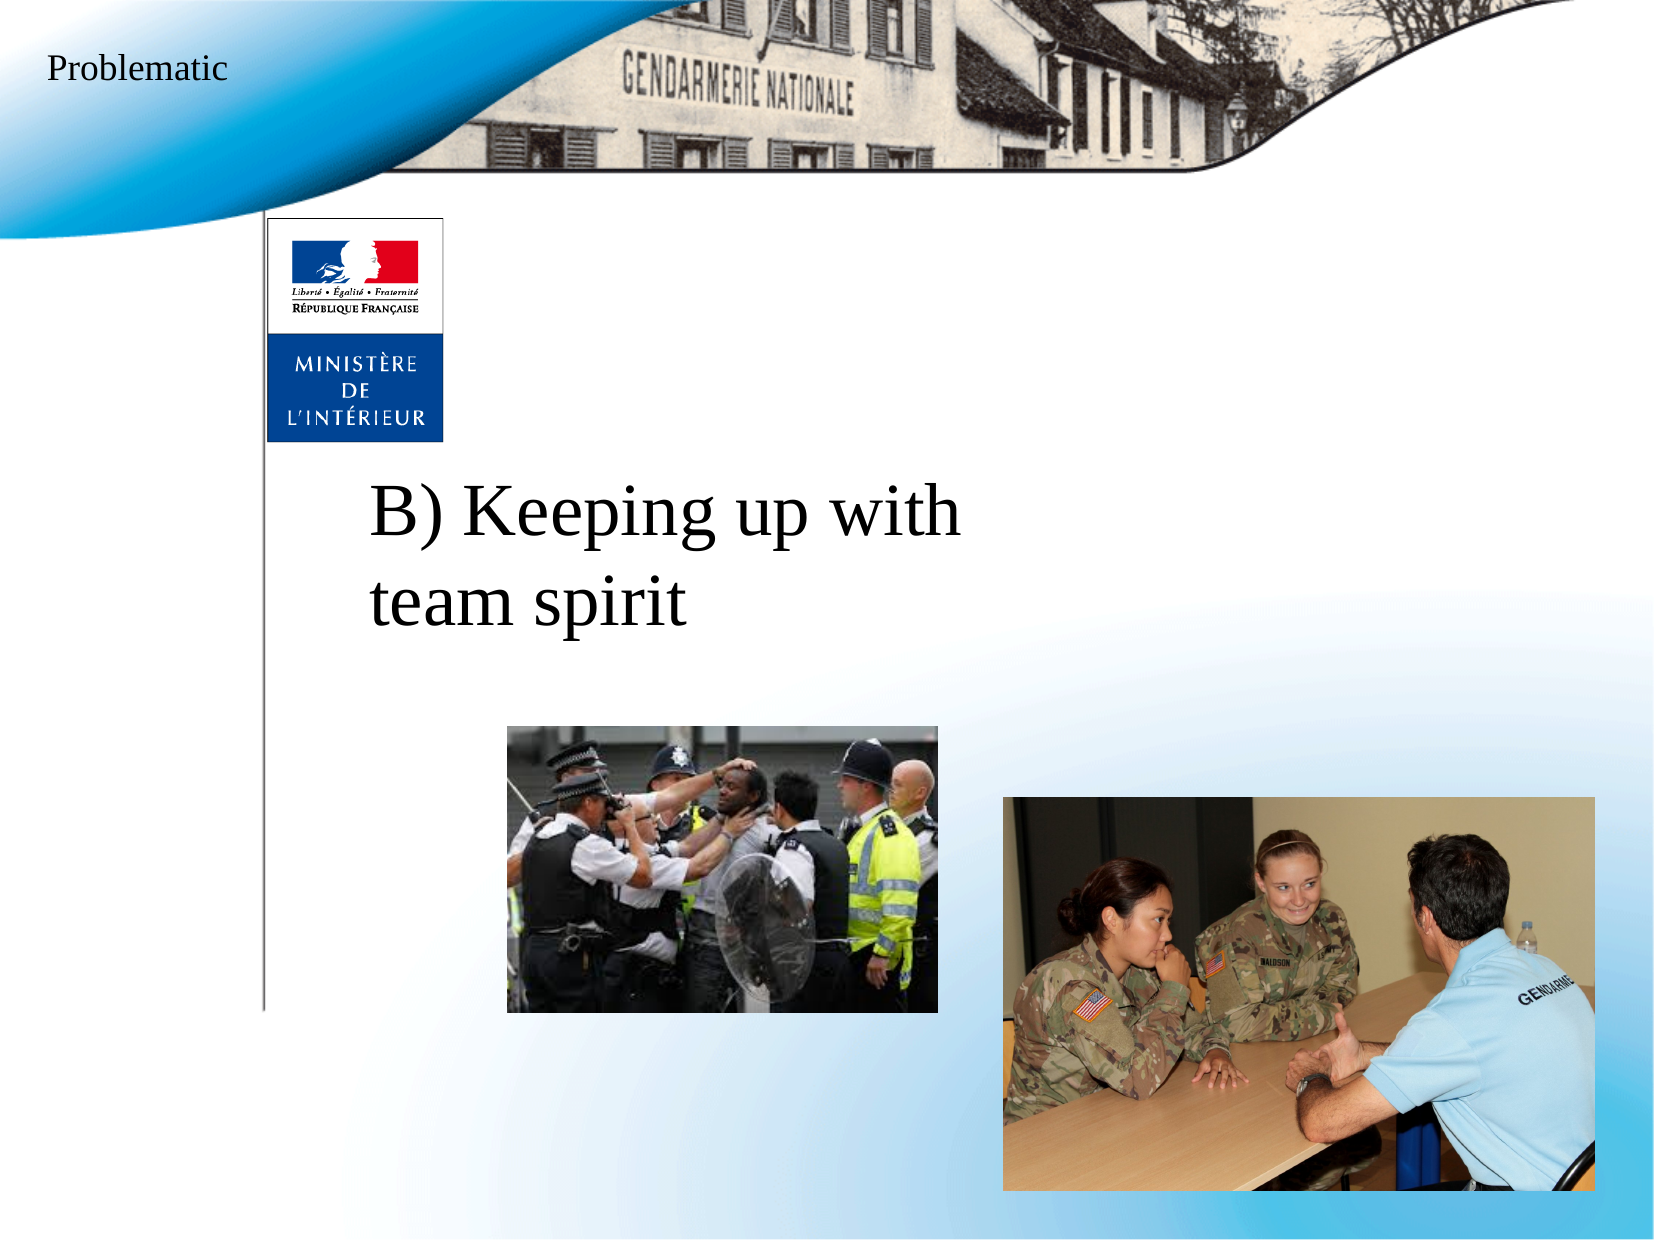

Problematic
B) Keeping up with team spirit